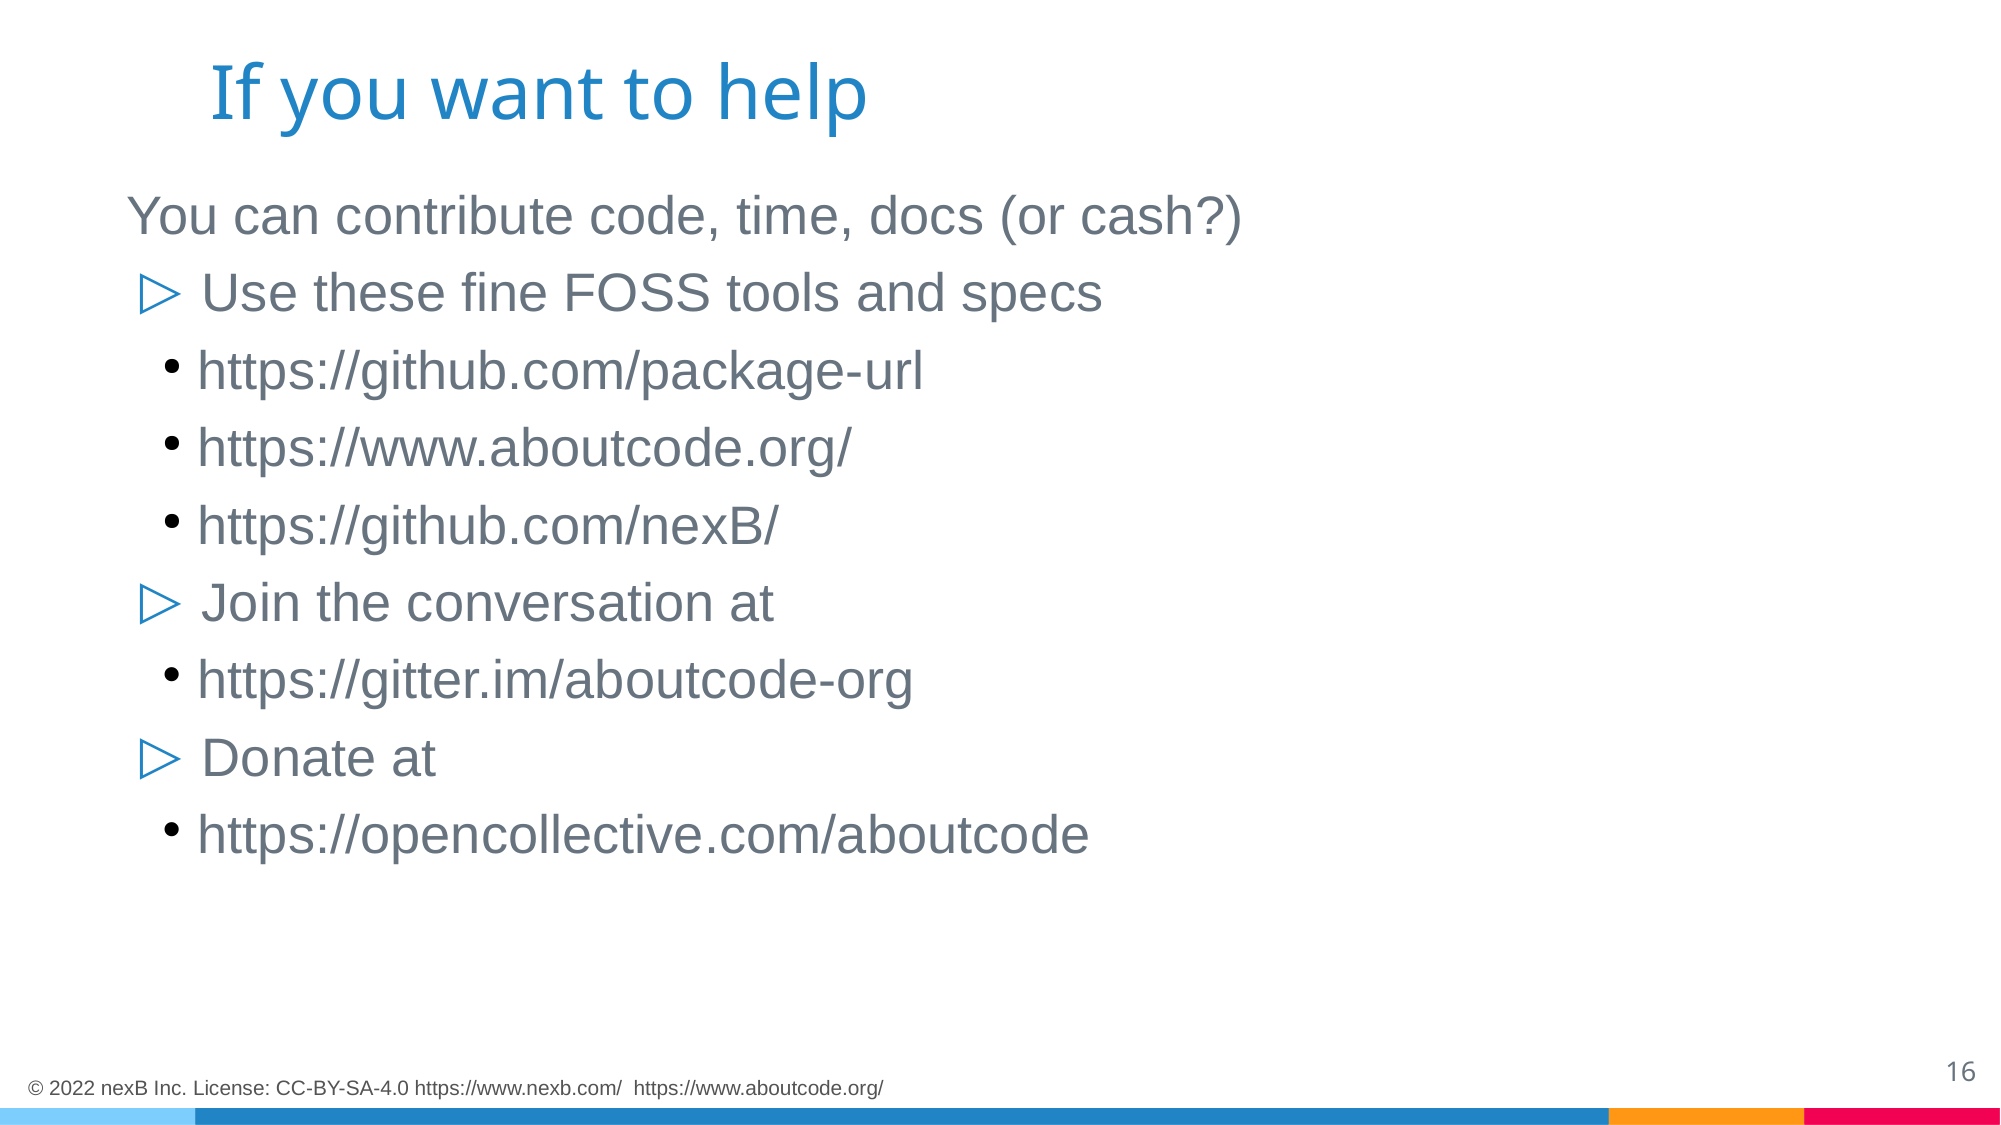

If you want to help
You can contribute code, time, docs (or cash?)
Use these fine FOSS tools and specs
https://github.com/package-url
https://www.aboutcode.org/
https://github.com/nexB/
Join the conversation at
https://gitter.im/aboutcode-org
Donate at
https://opencollective.com/aboutcode